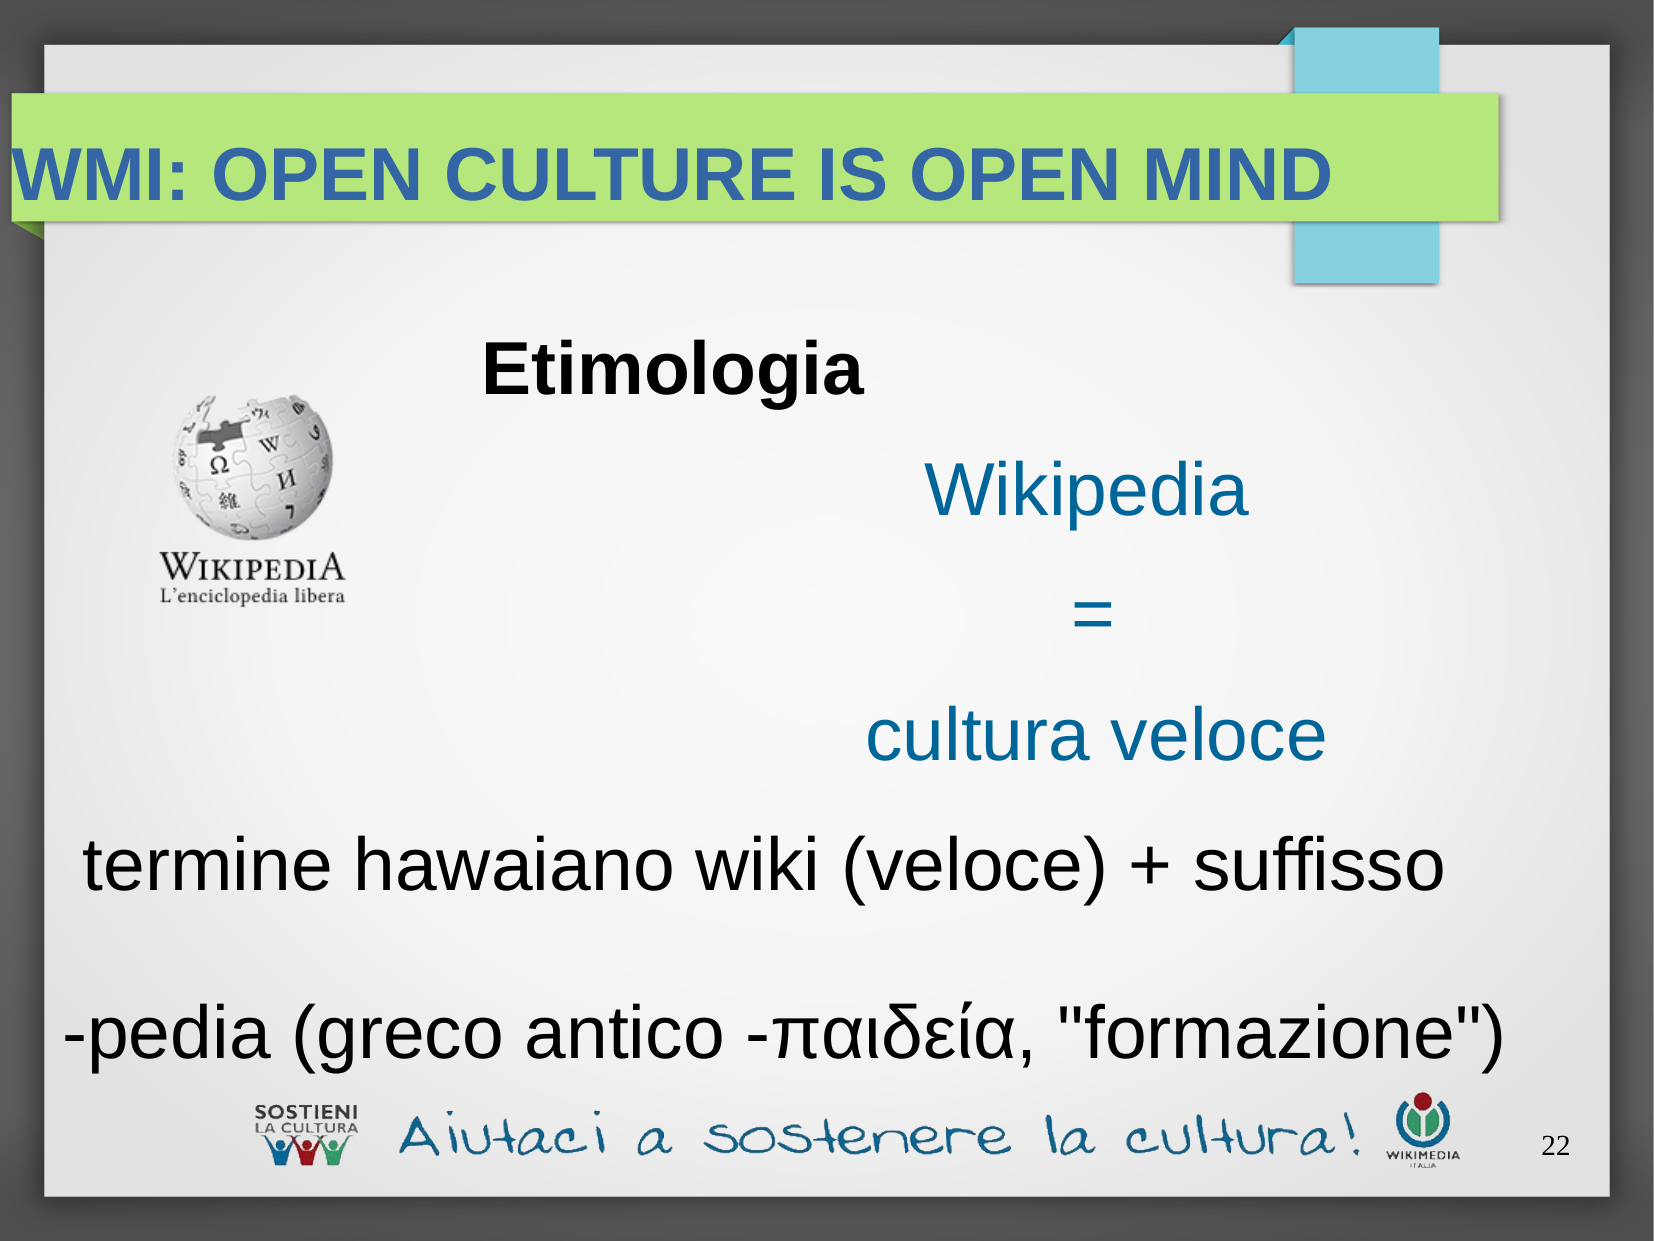

# WMI: OPEN CULTURE IS OPEN MIND
Etimologia
Wikipedia
=
cultura veloce
 termine hawaiano wiki (veloce) + suffisso
-pedia (greco antico -παιδεία, "formazione")
22